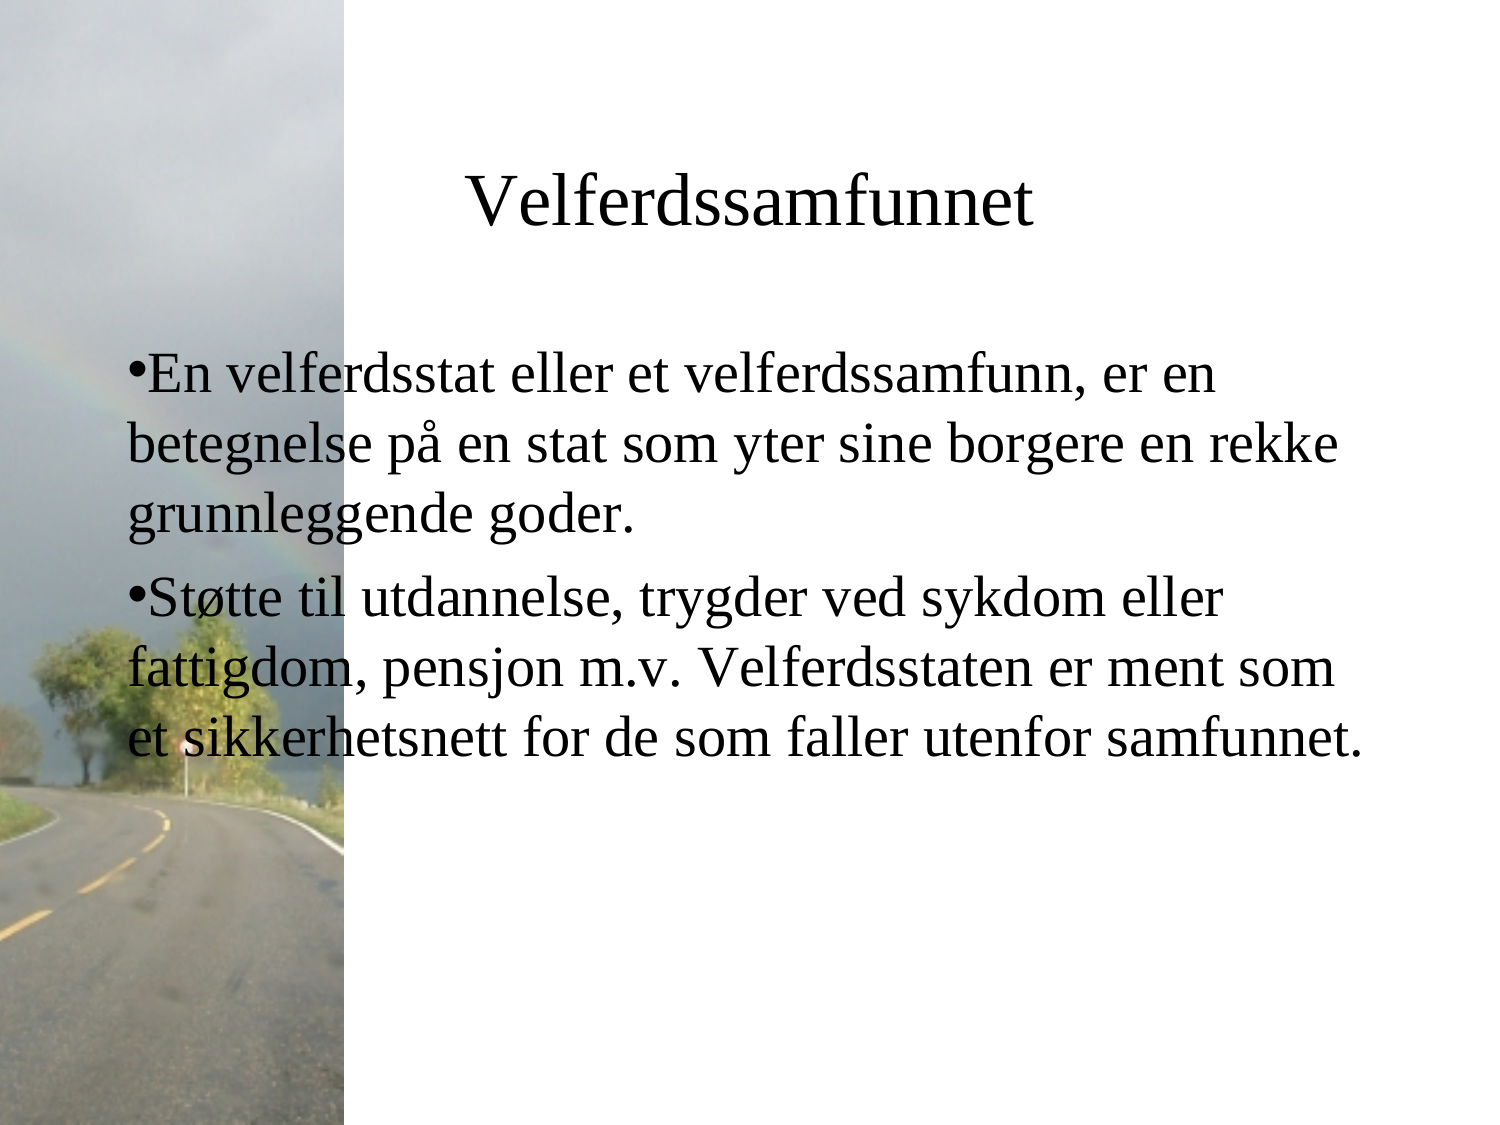

# Velferdssamfunnet
En velferdsstat eller et velferdssamfunn, er en betegnelse på en stat som yter sine borgere en rekke grunnleggende goder.
Støtte til utdannelse, trygder ved sykdom eller fattigdom, pensjon m.v. Velferdsstaten er ment som et sikkerhetsnett for de som faller utenfor samfunnet.